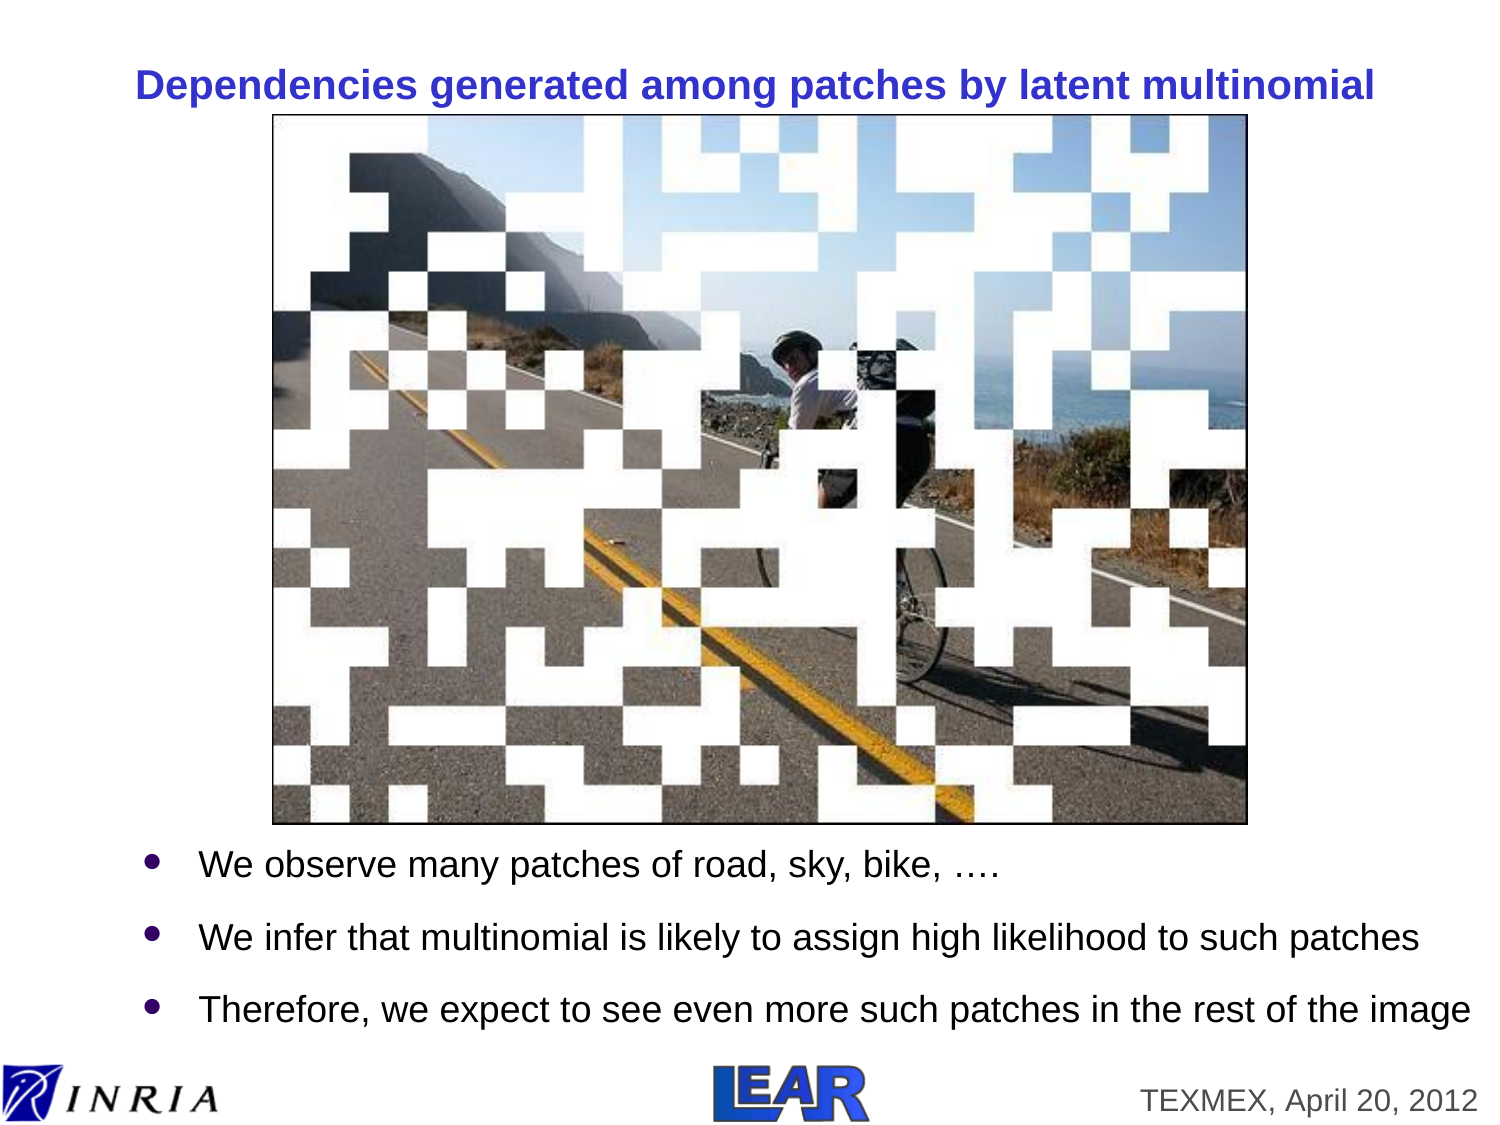

# Dependencies generated among patches by latent multinomial
We observe many patches of road, sky, bike, ….
We infer that multinomial is likely to assign high likelihood to such patches
Therefore, we expect to see even more such patches in the rest of the image